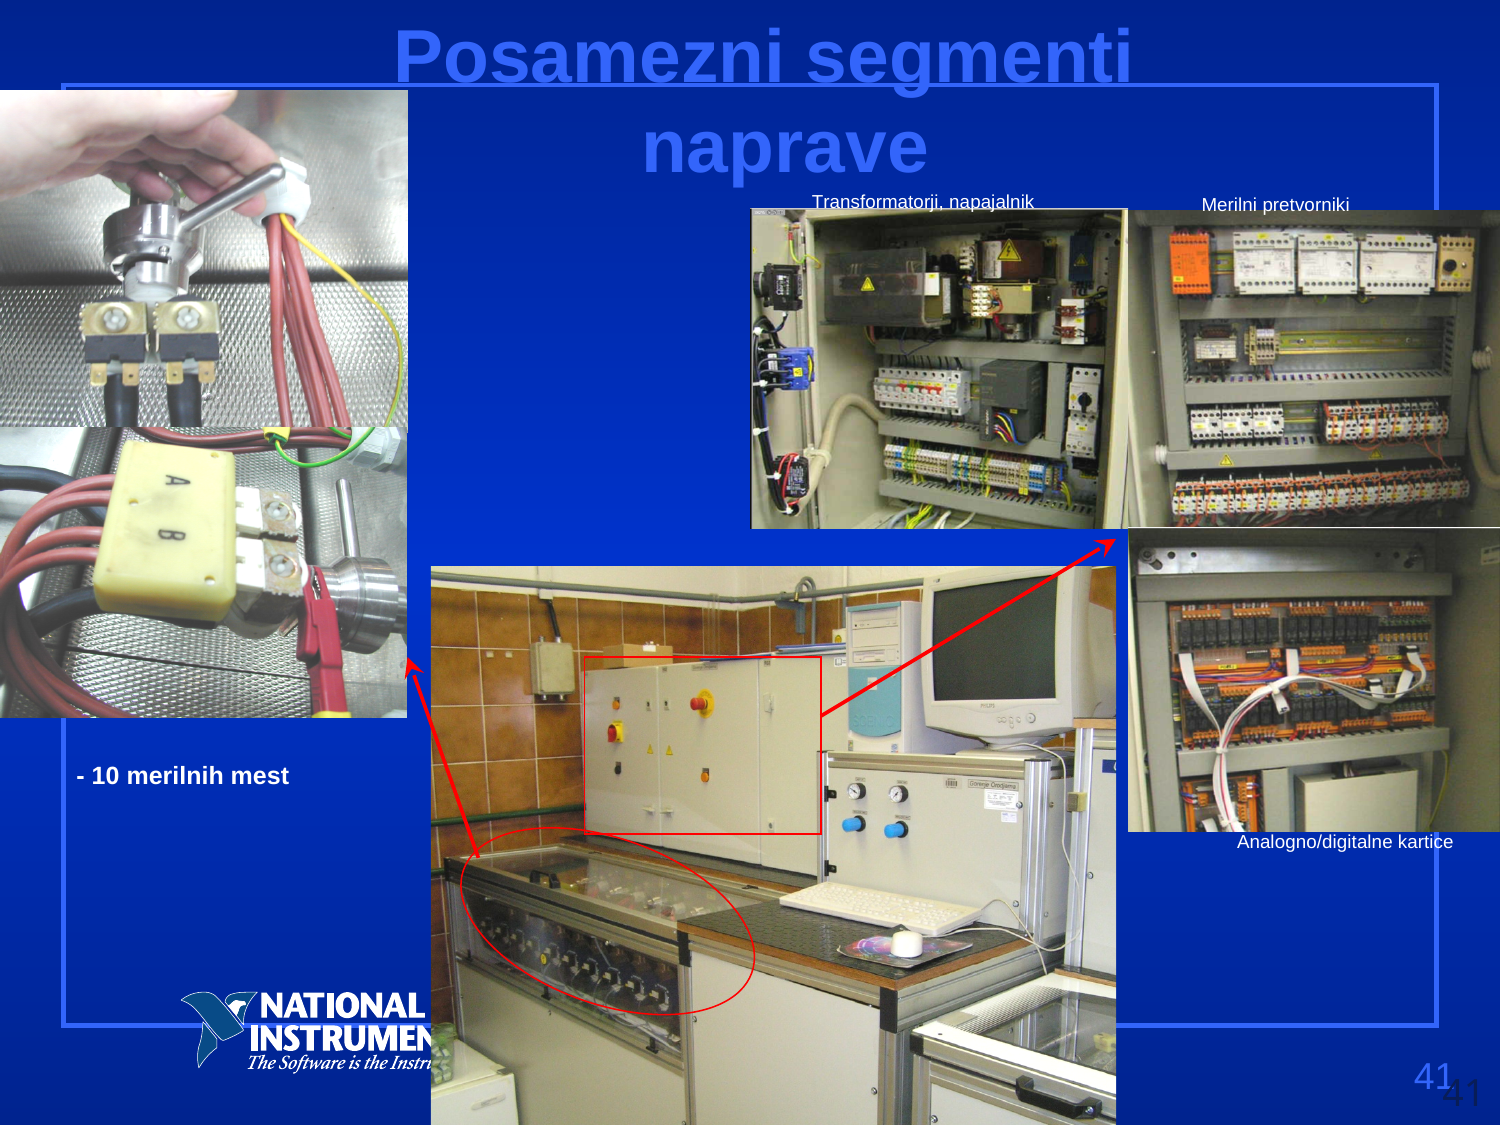

Posamezni segmenti naprave
Transformatorji, napajalnik
Merilni pretvorniki
- 10 merilnih mest
Analogno/digitalne kartice